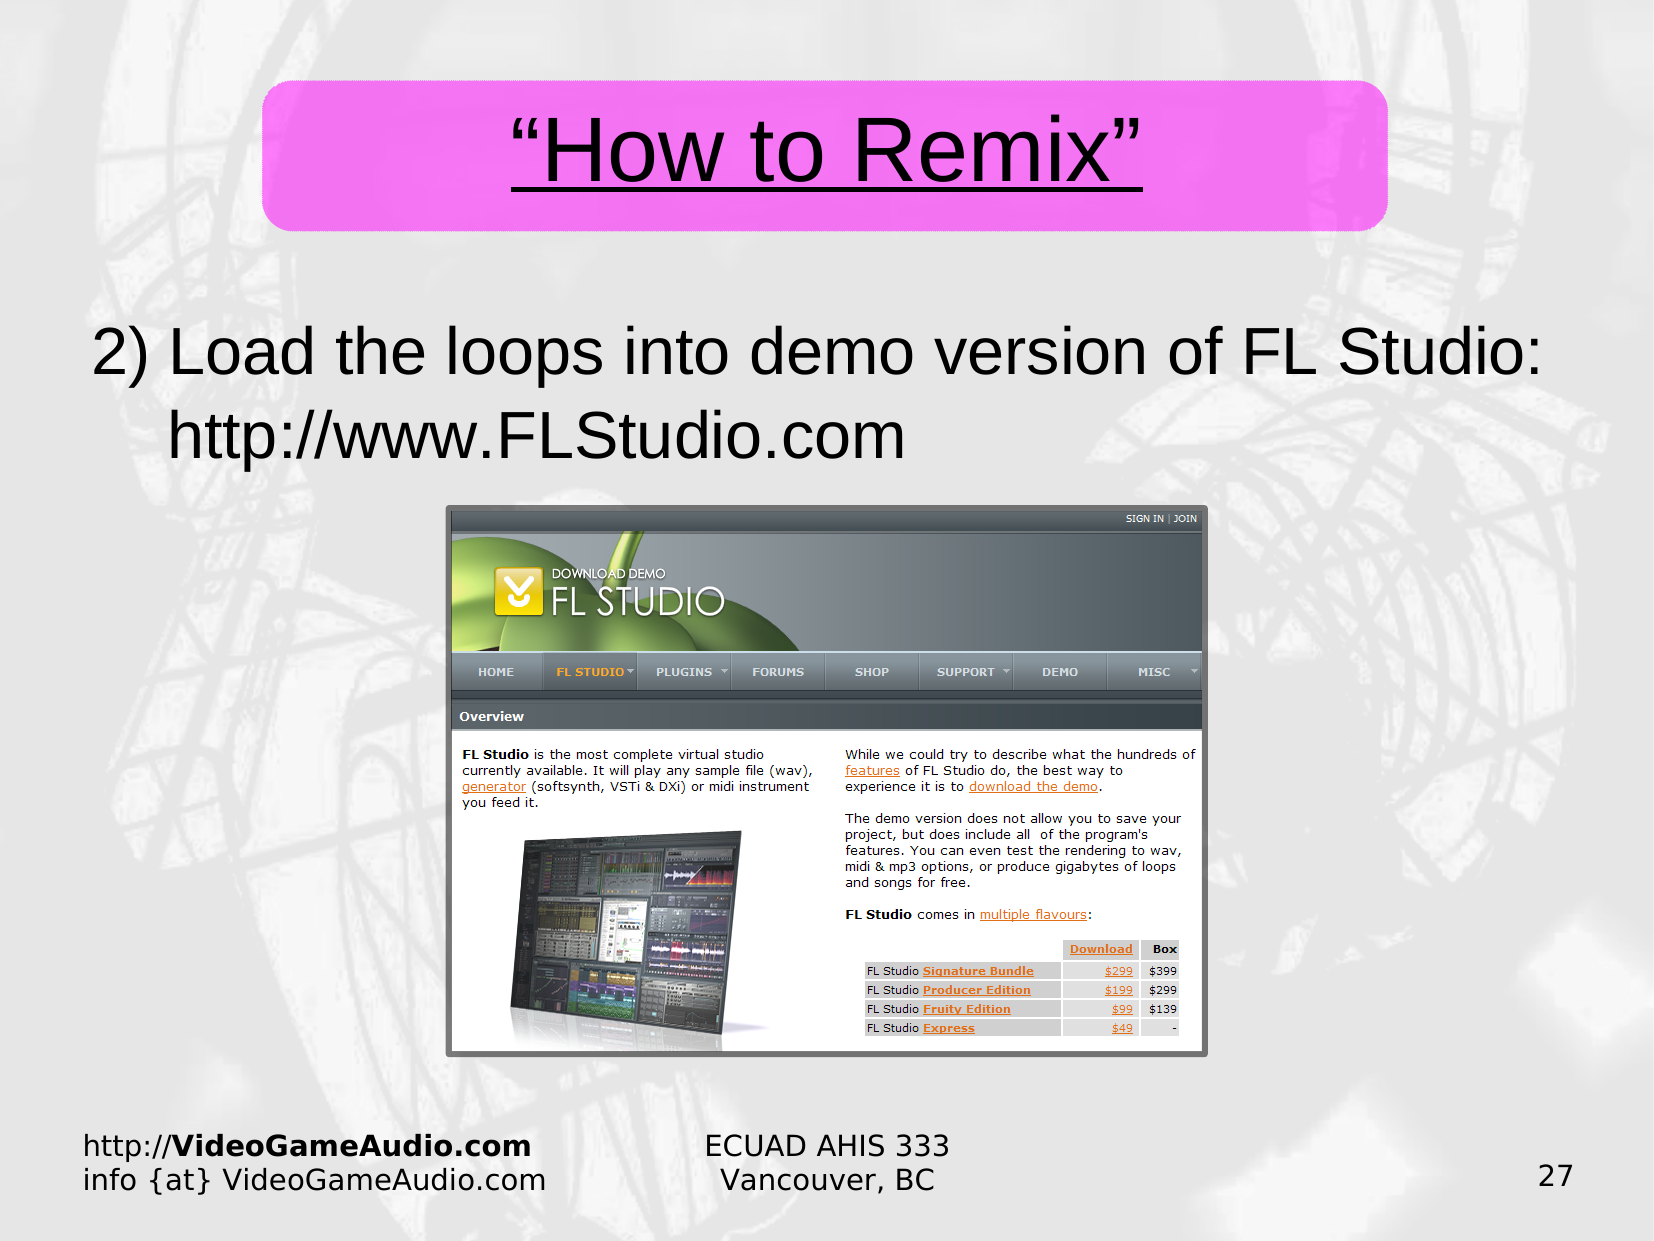

# “How to Remix”
 2) Load the loops into demo version of FL Studio:
http://www.FLStudio.com
27